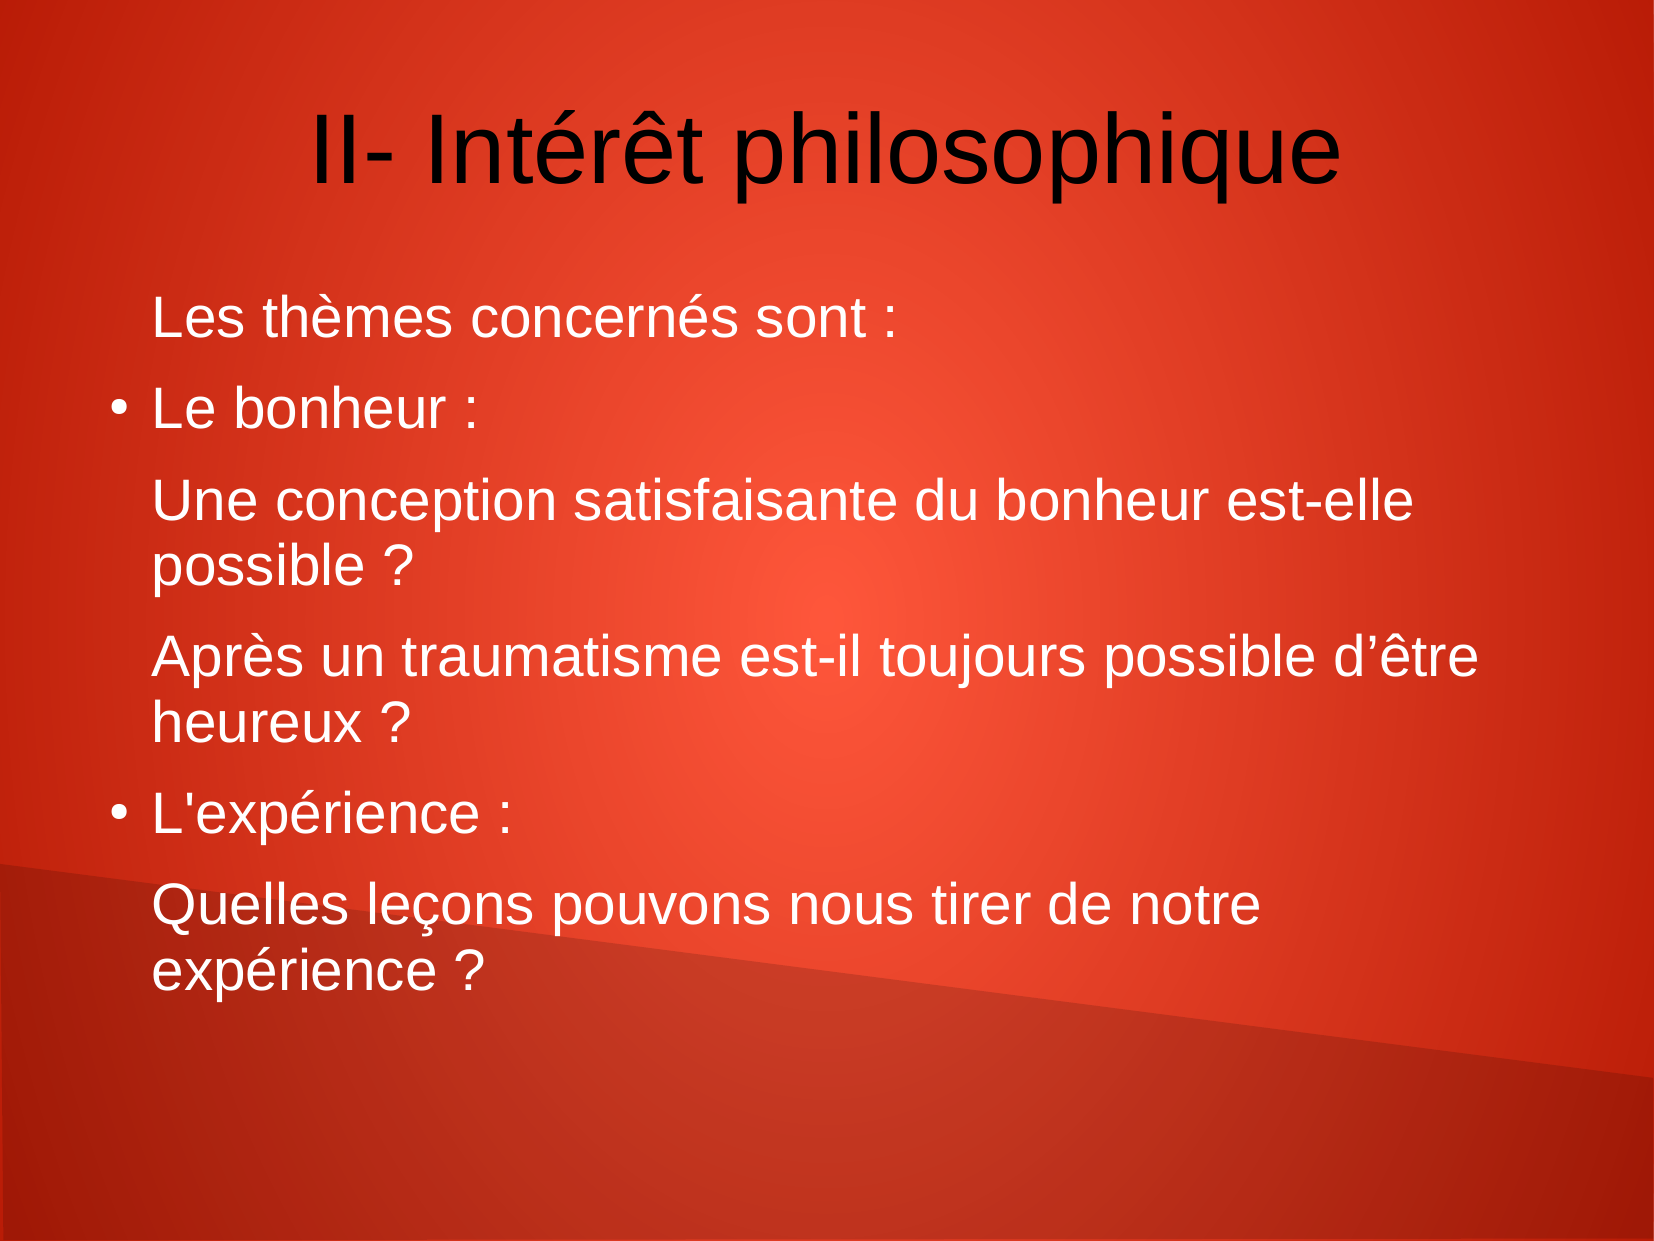

# II- Intérêt philosophique
Les thèmes concernés sont :
Le bonheur :
Une conception satisfaisante du bonheur est-elle possible ?
Après un traumatisme est-il toujours possible d’être heureux ?
L'expérience :
Quelles leçons pouvons nous tirer de notre expérience ?